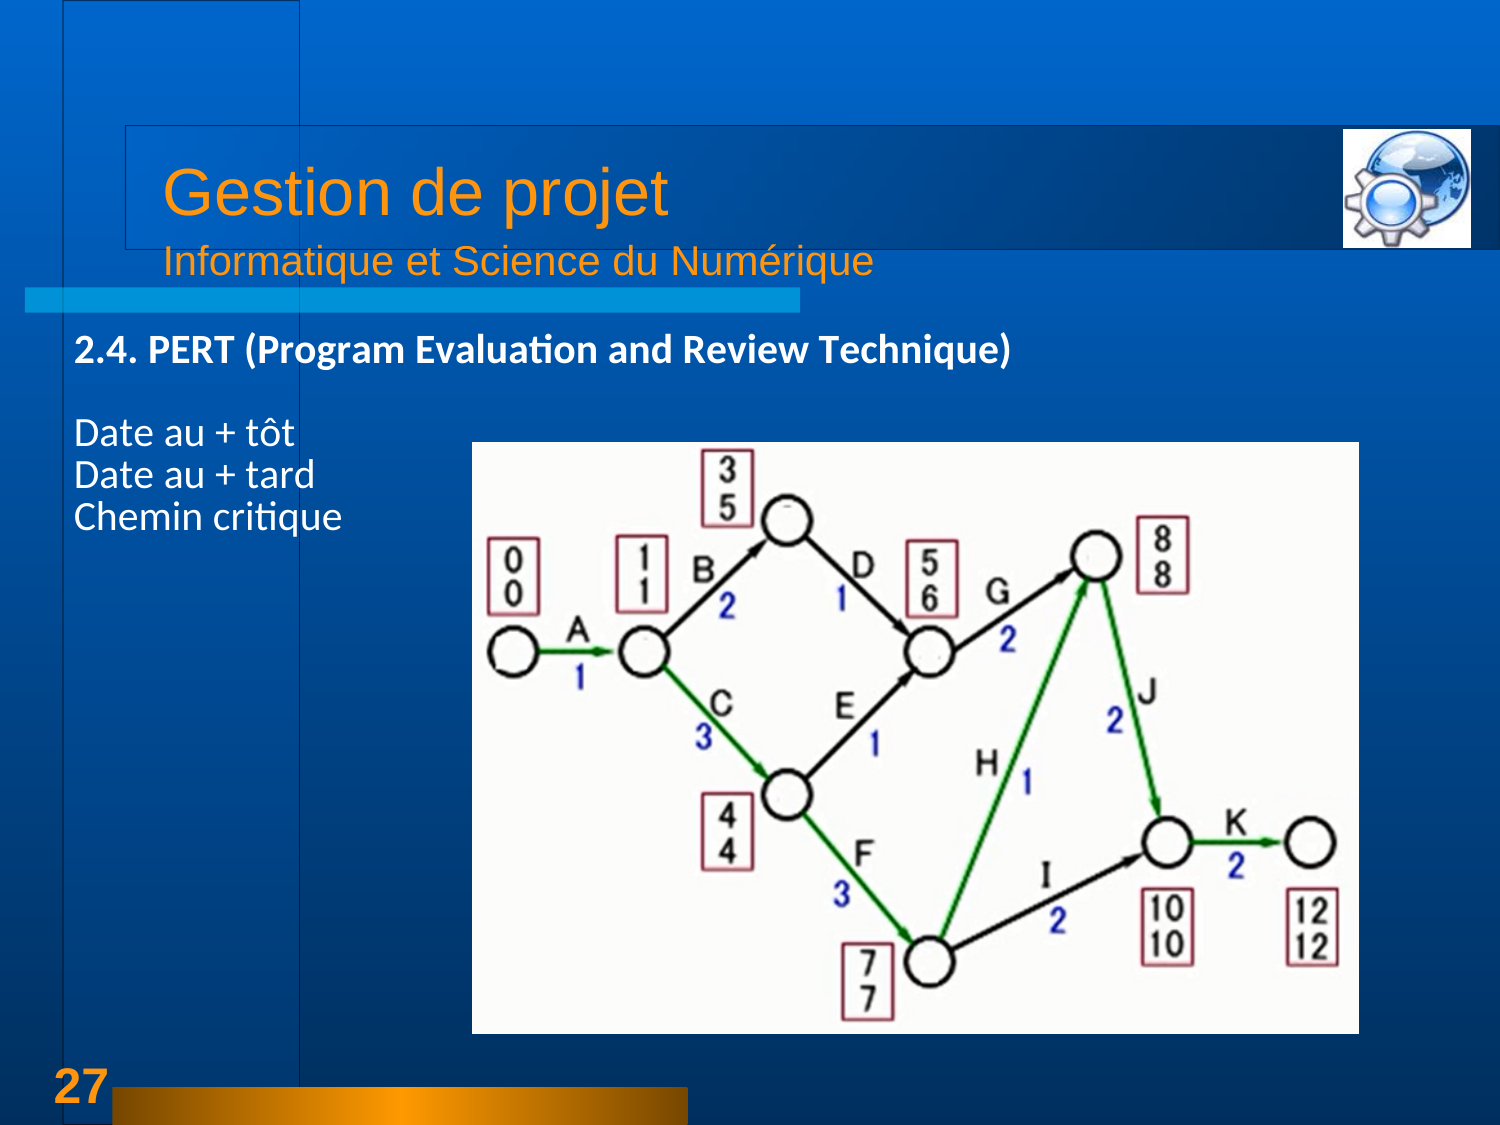

2.4. PERT (Program Evaluation and Review Technique)
Date au + tôt
Date au + tard
Chemin critique